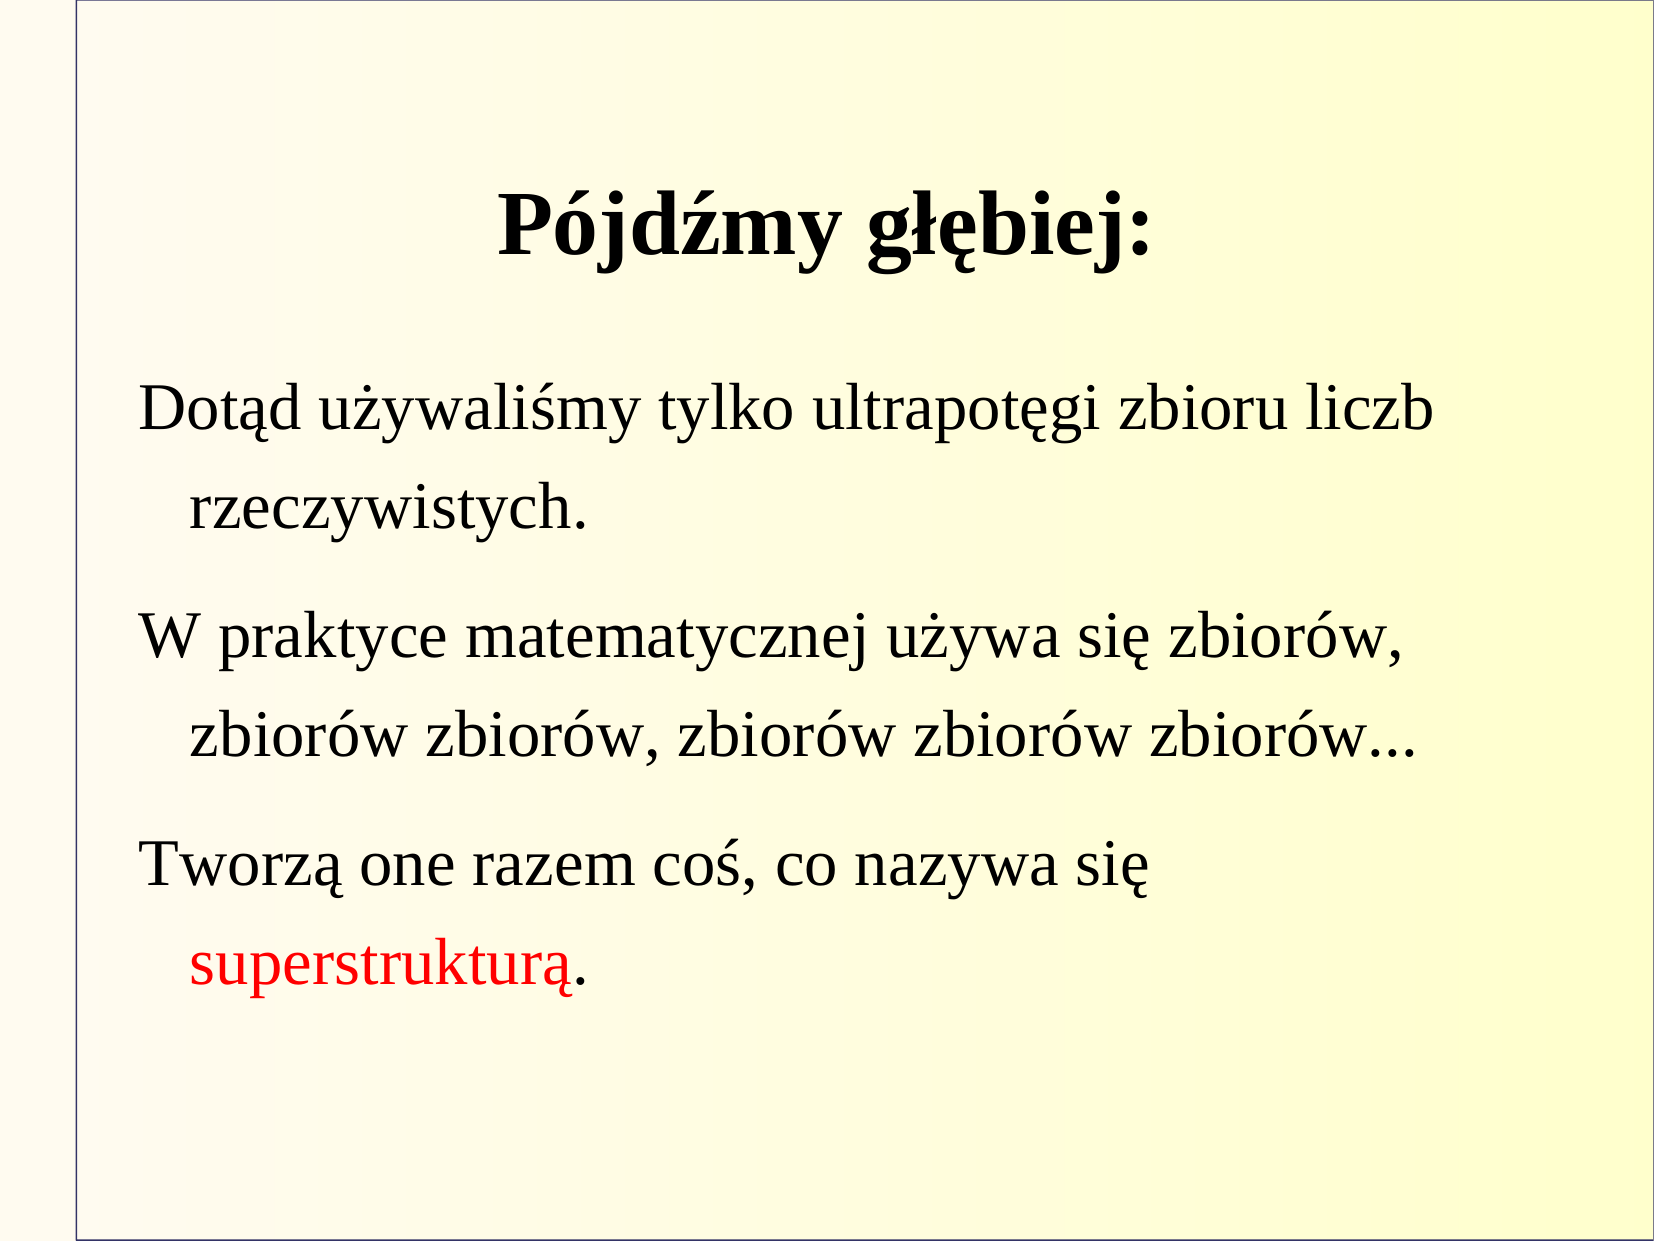

# Pójdźmy głębiej:
Dotąd używaliśmy tylko ultrapotęgi zbioru liczb rzeczywistych.
W praktyce matematycznej używa się zbiorów, zbiorów zbiorów, zbiorów zbiorów zbiorów...
Tworzą one razem coś, co nazywa się superstrukturą.